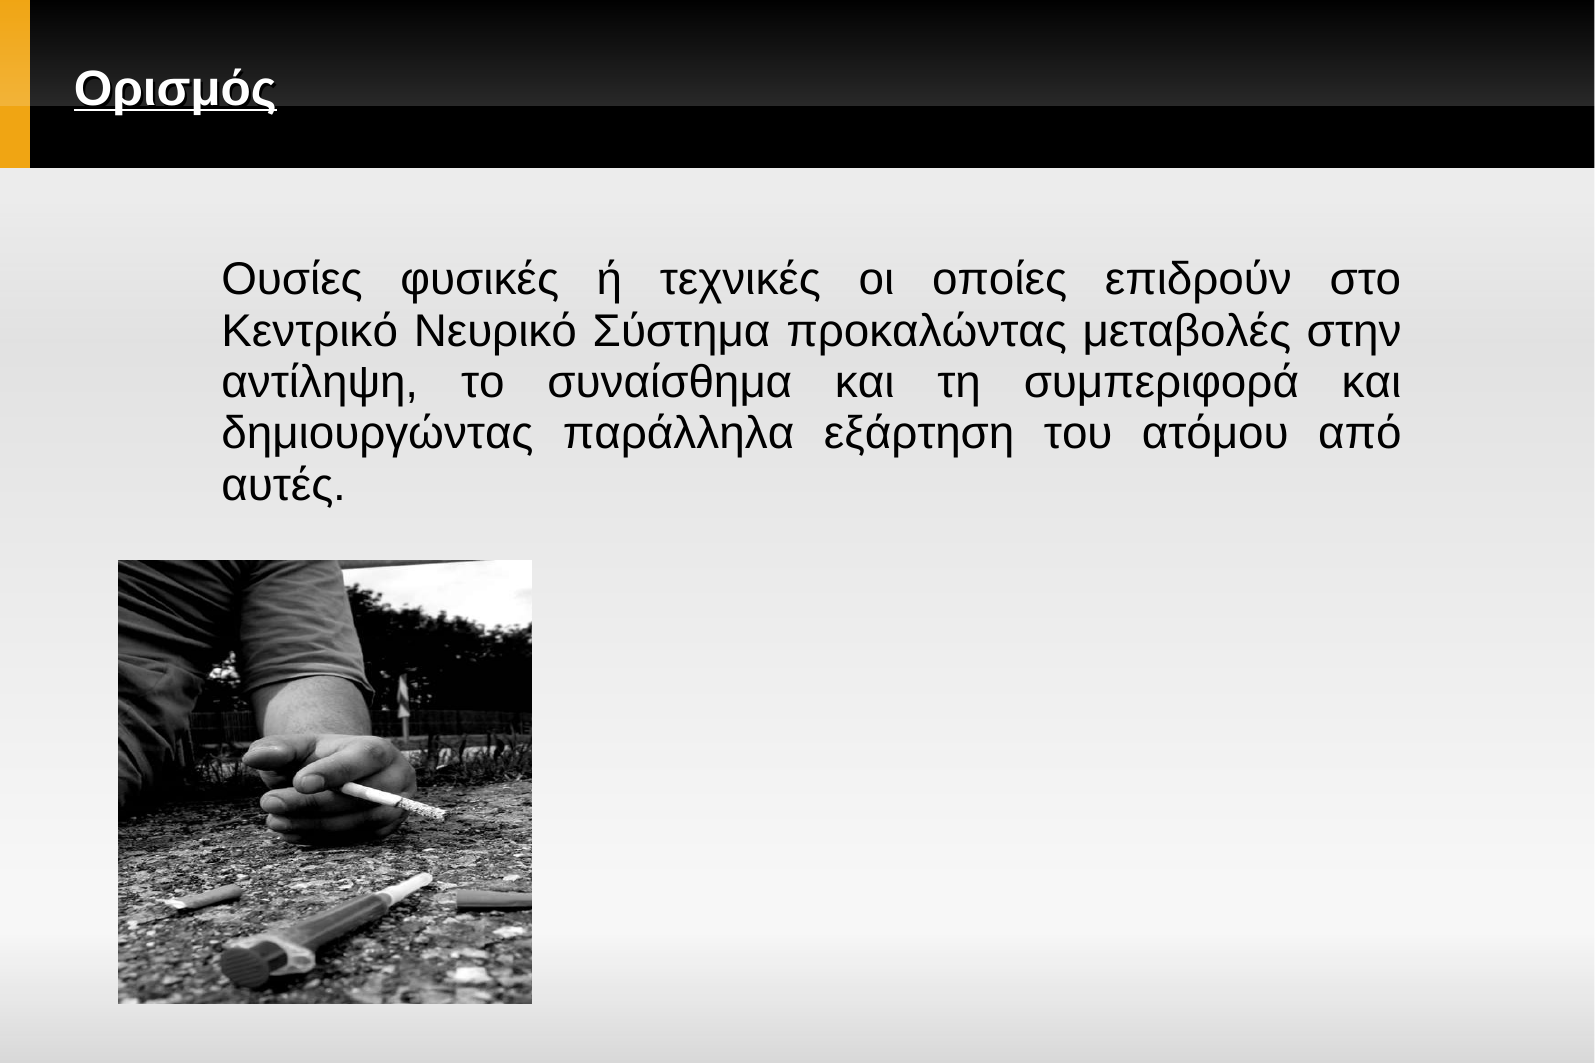

# Ορισμός
Ουσίες φυσικές ή τεχνικές οι οποίες επιδρούν στο Κεντρικό Νευρικό Σύστημα προκαλώντας μεταβολές στην αντίληψη, το συναίσθημα και τη συμπεριφορά και δημιουργώντας παράλληλα εξάρτηση του ατόμου από αυτές.